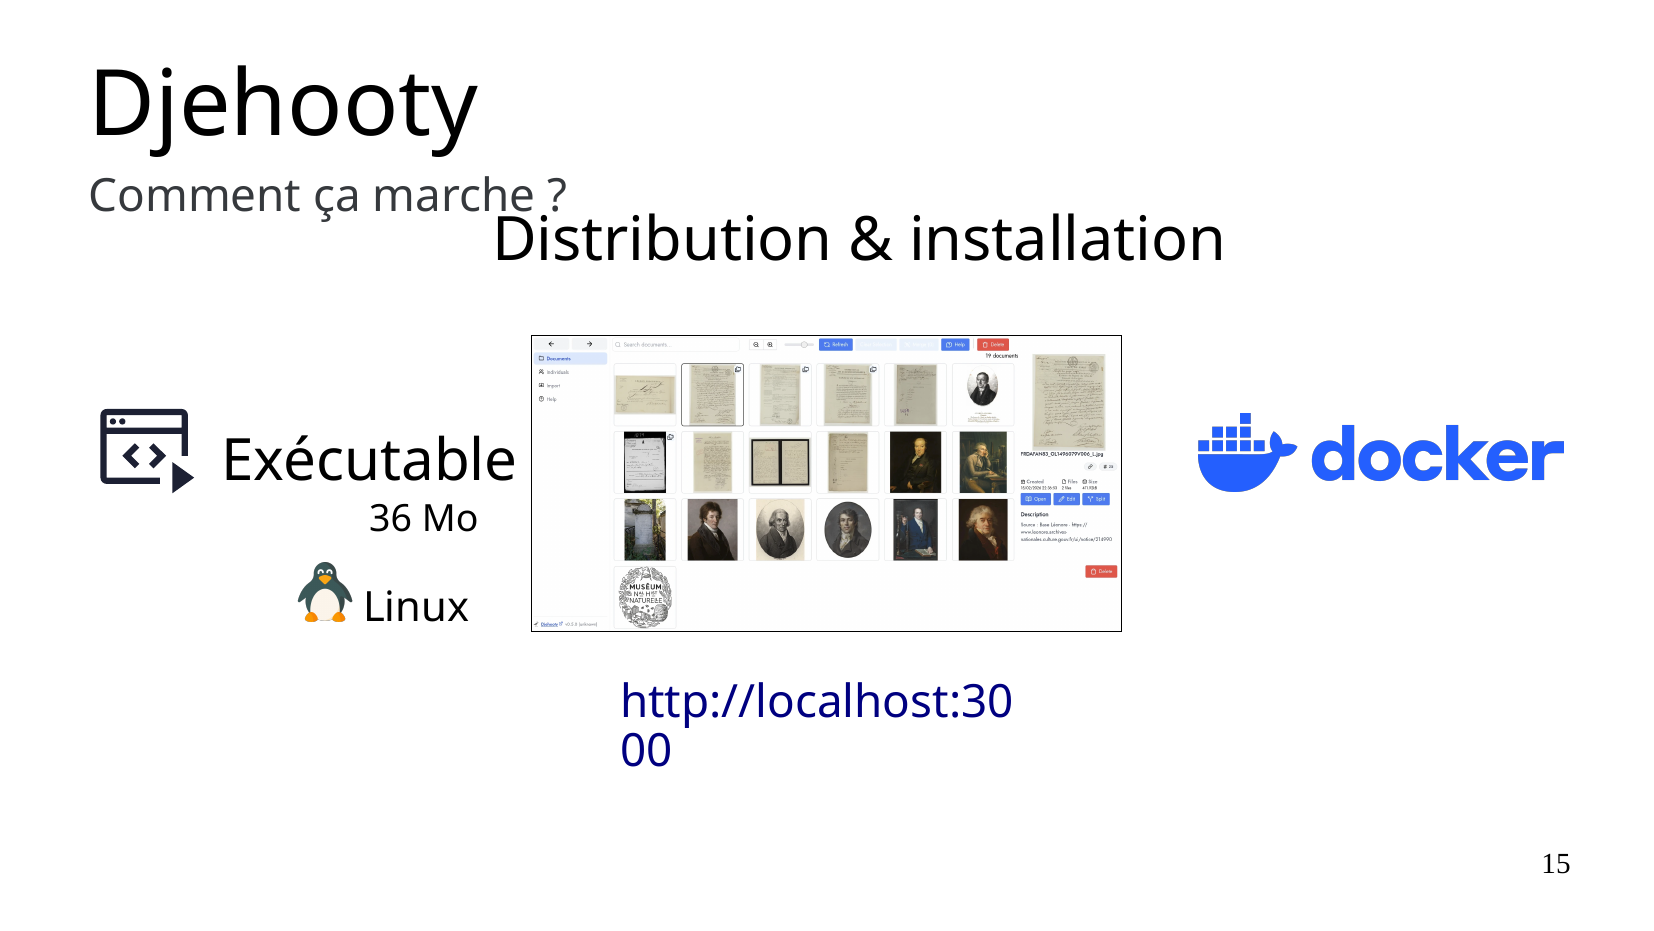

# Djehooty Comment ça marche ?
Distribution & installation
Exécutable
36 Mo
Linux
http://localhost:3000
15